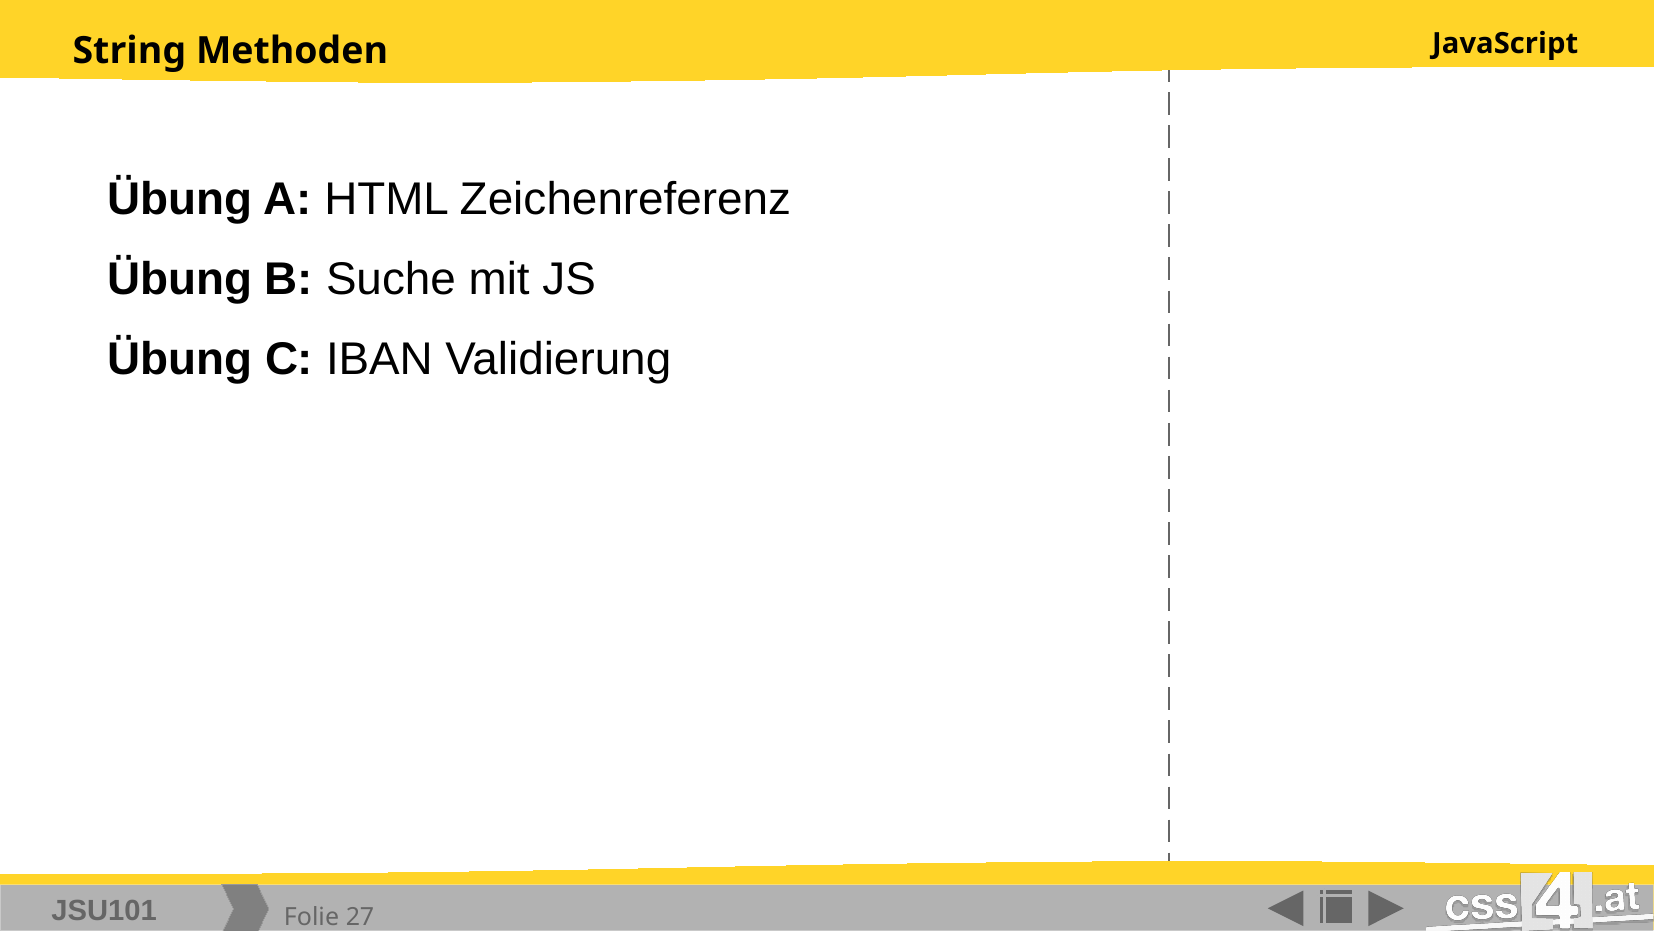

JavaScript
String Methoden
Übung A: HTML Zeichenreferenz
Übung B: Suche mit JS
Übung C: IBAN Validierung
JSU101
Folie